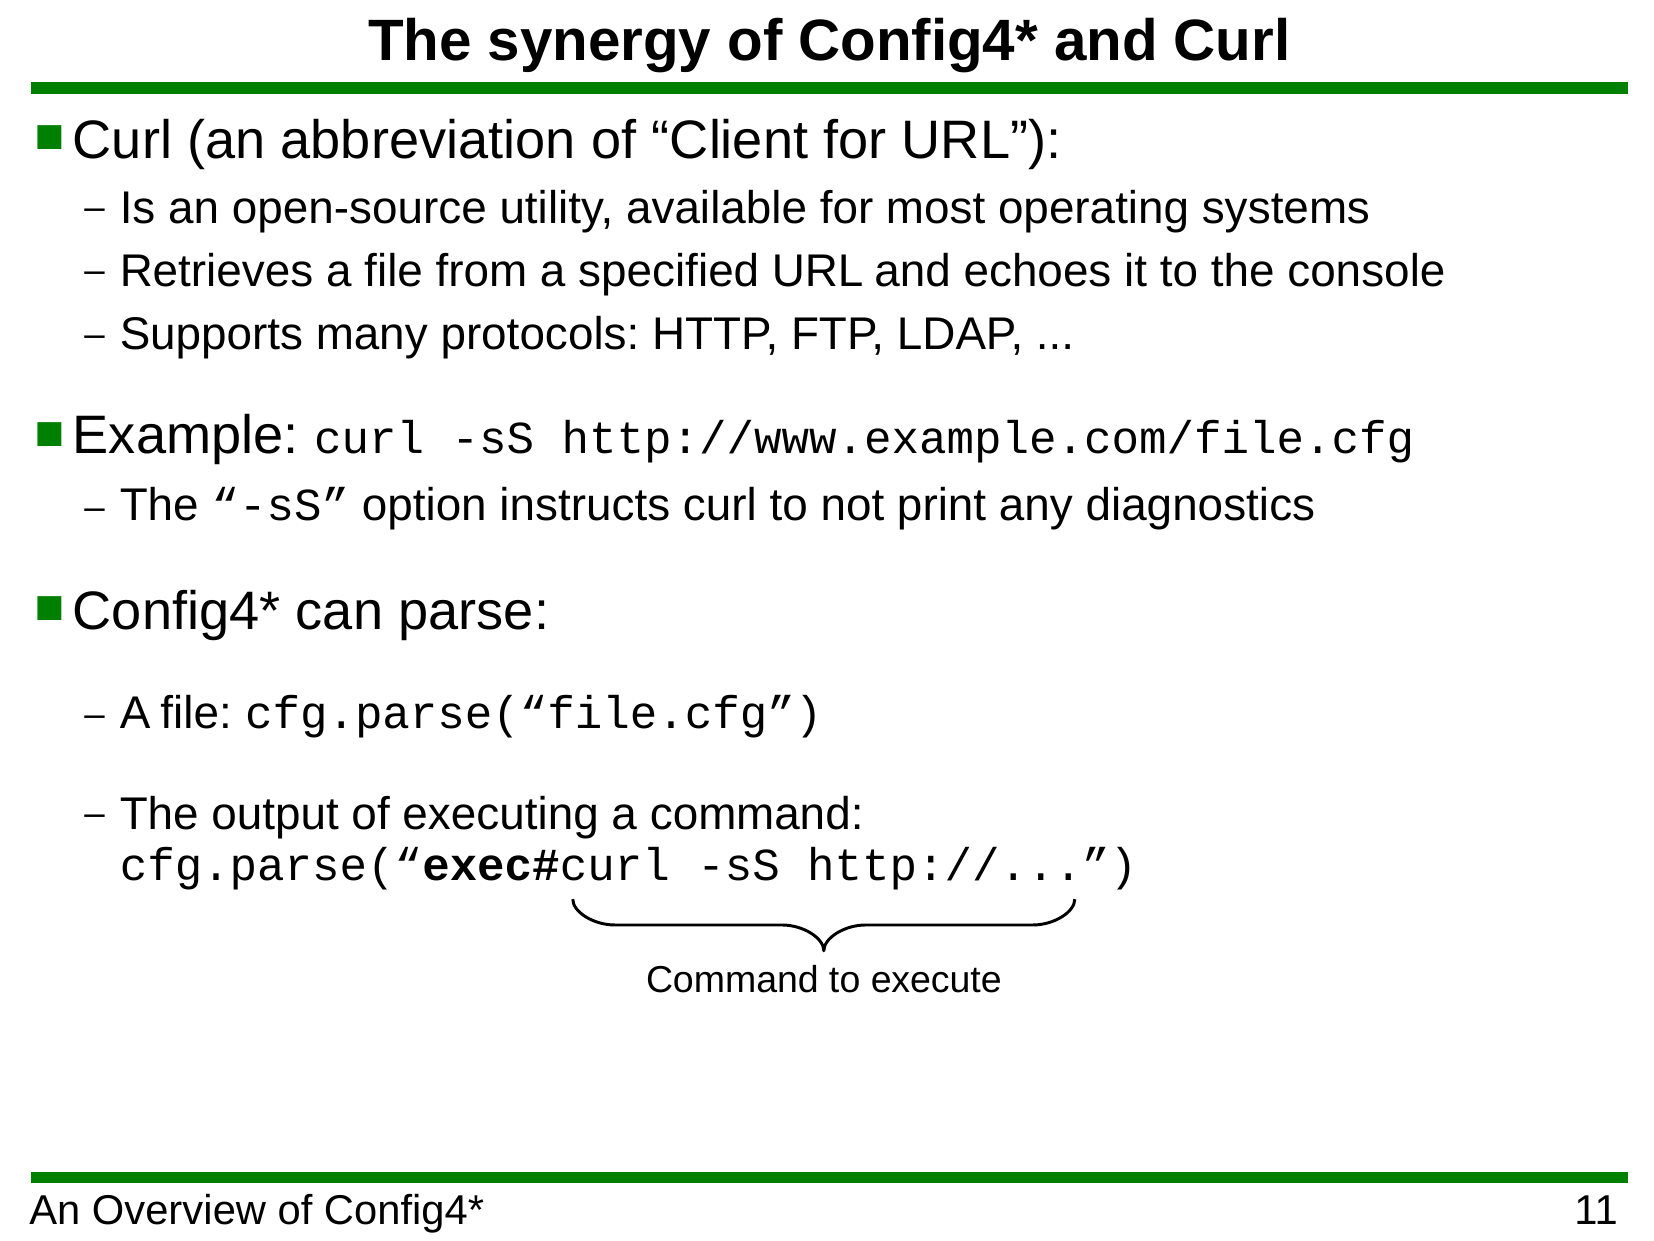

# The synergy of Config4* and Curl
Curl (an abbreviation of “Client for URL”):
Is an open-source utility, available for most operating systems
Retrieves a file from a specified URL and echoes it to the console
Supports many protocols: HTTP, FTP, LDAP, ...
Example: curl -sS http://www.example.com/file.cfg
The “-sS” option instructs curl to not print any diagnostics
Config4* can parse:
A file: cfg.parse(“file.cfg”)
The output of executing a command:
cfg.parse(“exec#curl -sS http://...”)
Command to execute
An Overview of Config4*
11